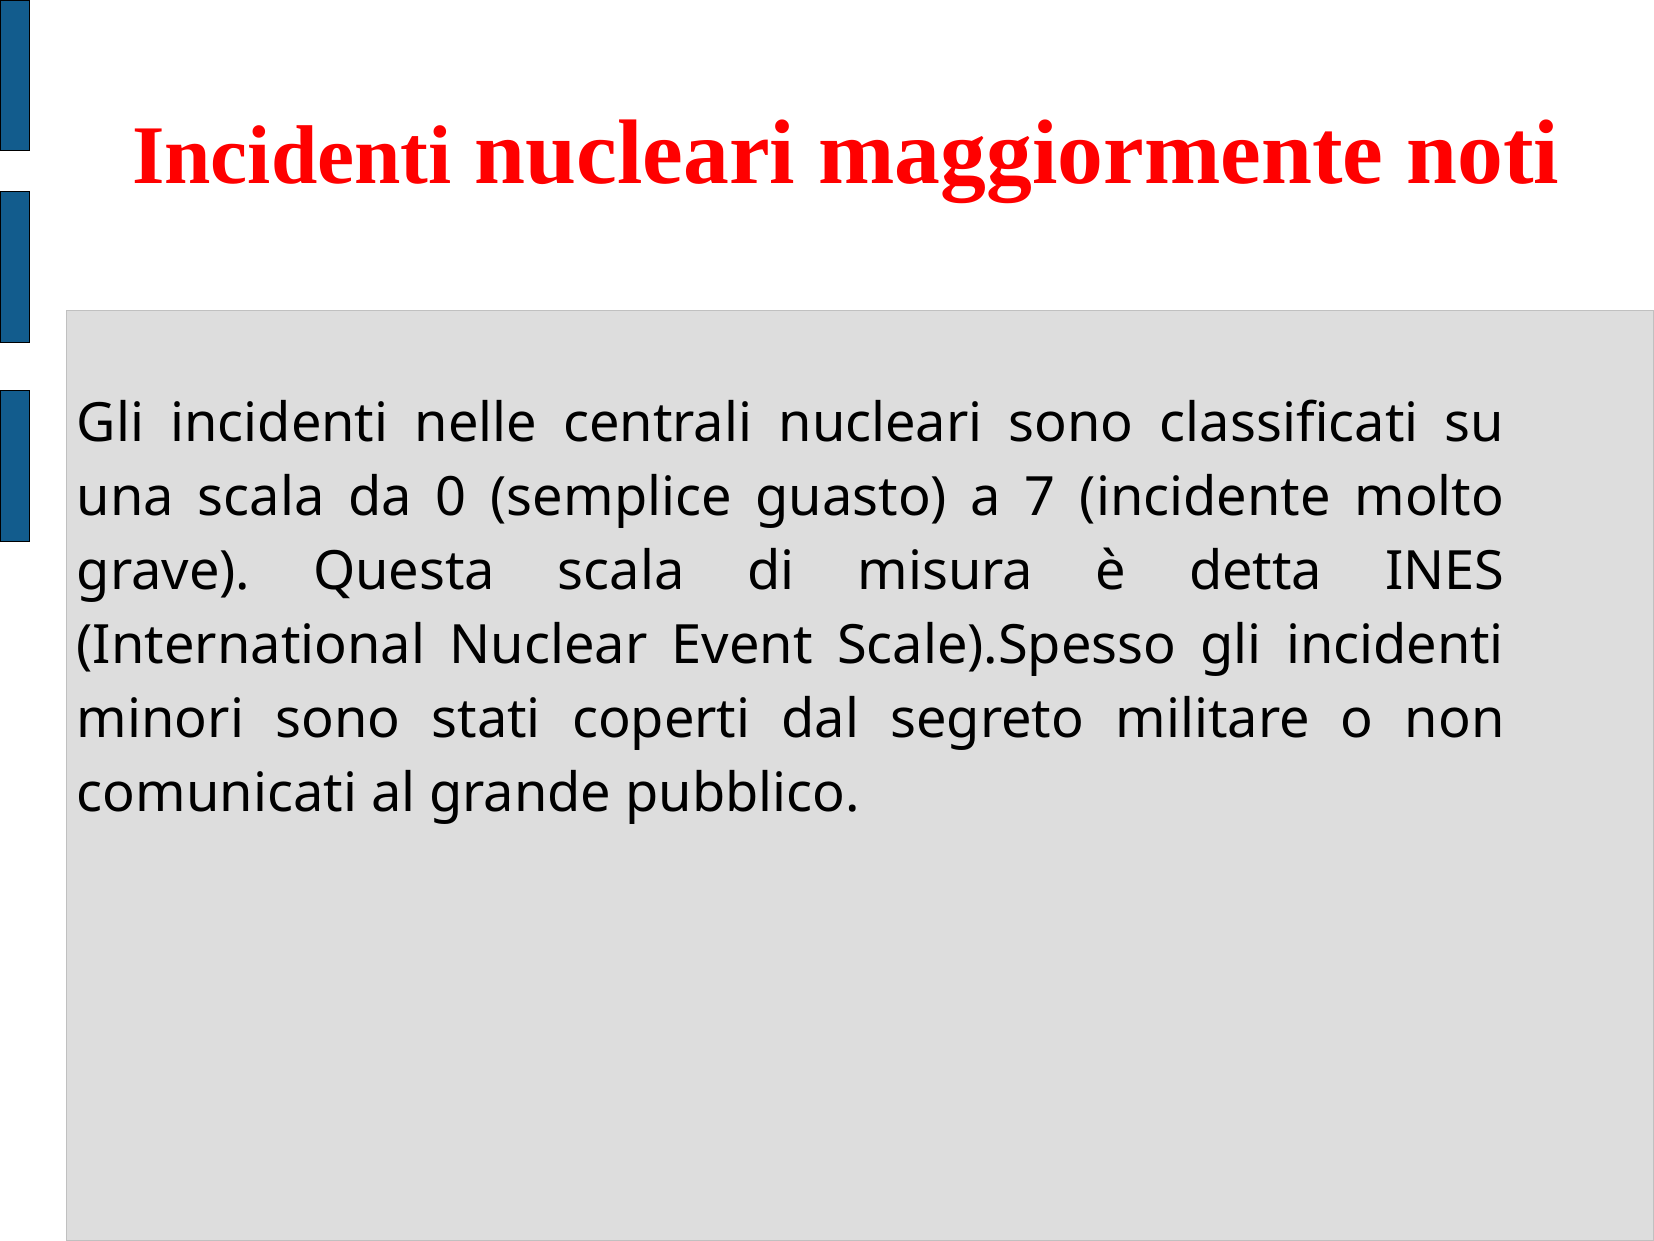

# Incidenti nucleari maggiormente noti
Gli incidenti nelle centrali nucleari sono classificati su una scala da 0 (semplice guasto) a 7 (incidente molto grave). Questa scala di misura è detta INES (International Nuclear Event Scale).Spesso gli incidenti minori sono stati coperti dal segreto militare o non comunicati al grande pubblico.